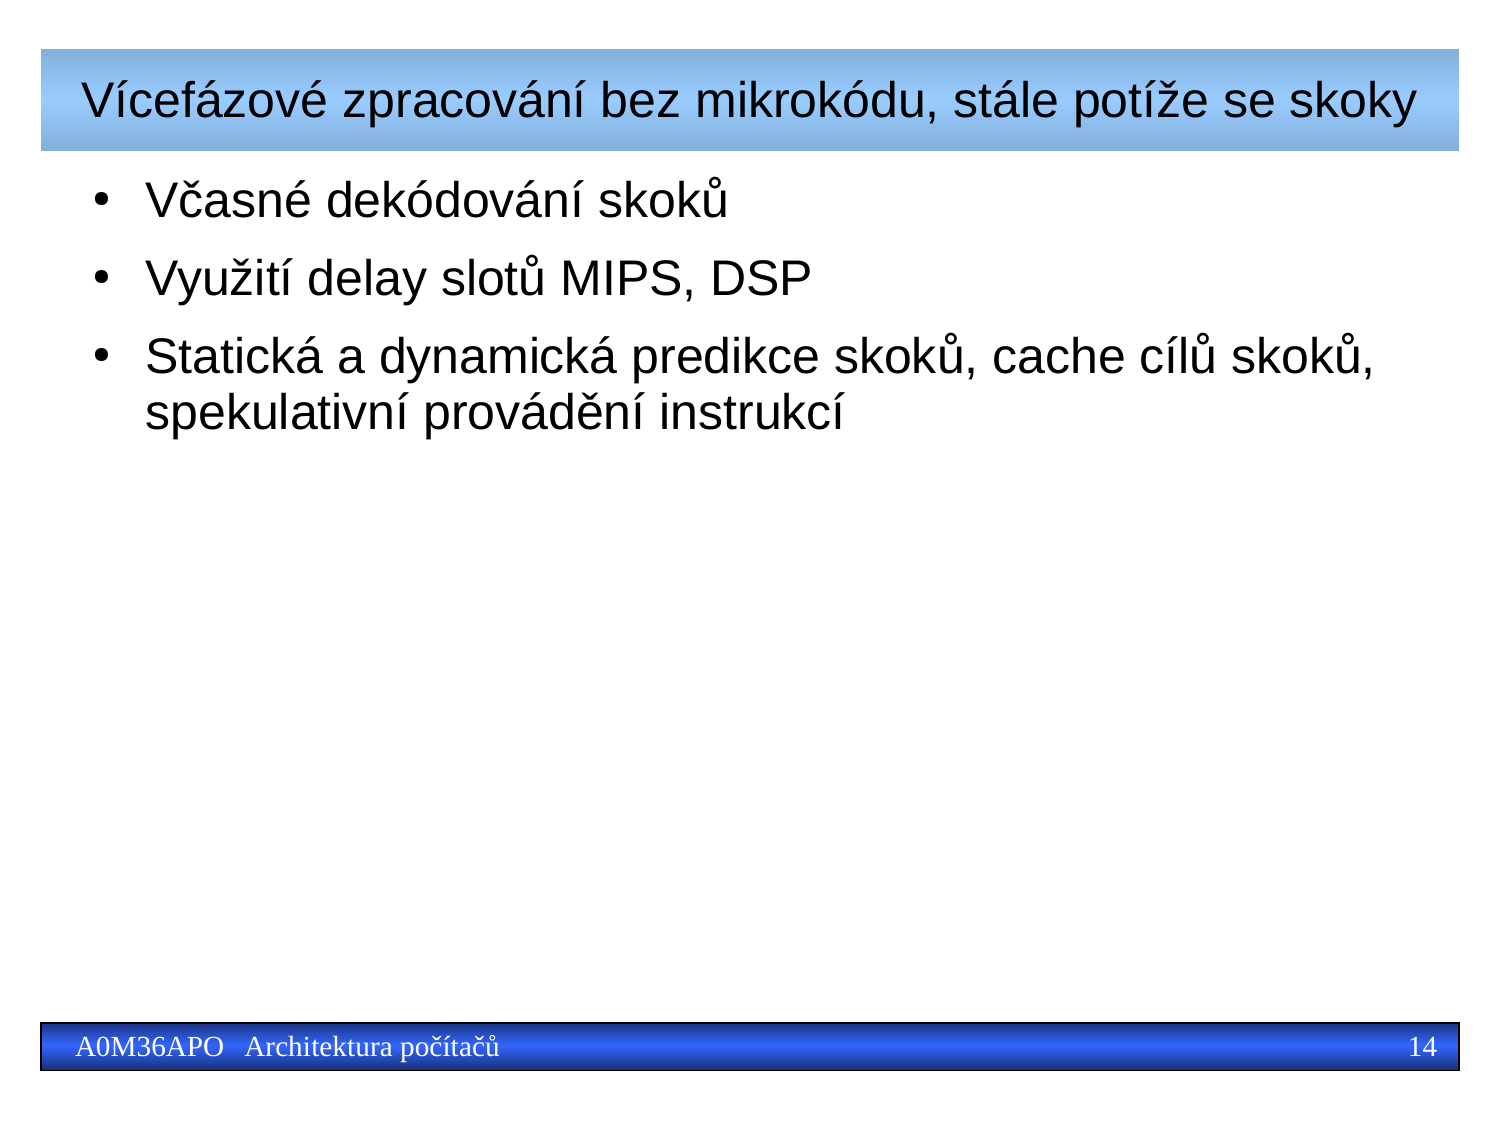

# Vícefázové zpracování bez mikrokódu, stále potíže se skoky
Včasné dekódování skoků
Využití delay slotů MIPS, DSP
Statická a dynamická predikce skoků, cache cílů skoků, spekulativní provádění instrukcí
A0M36APO Architektura počítačů
14